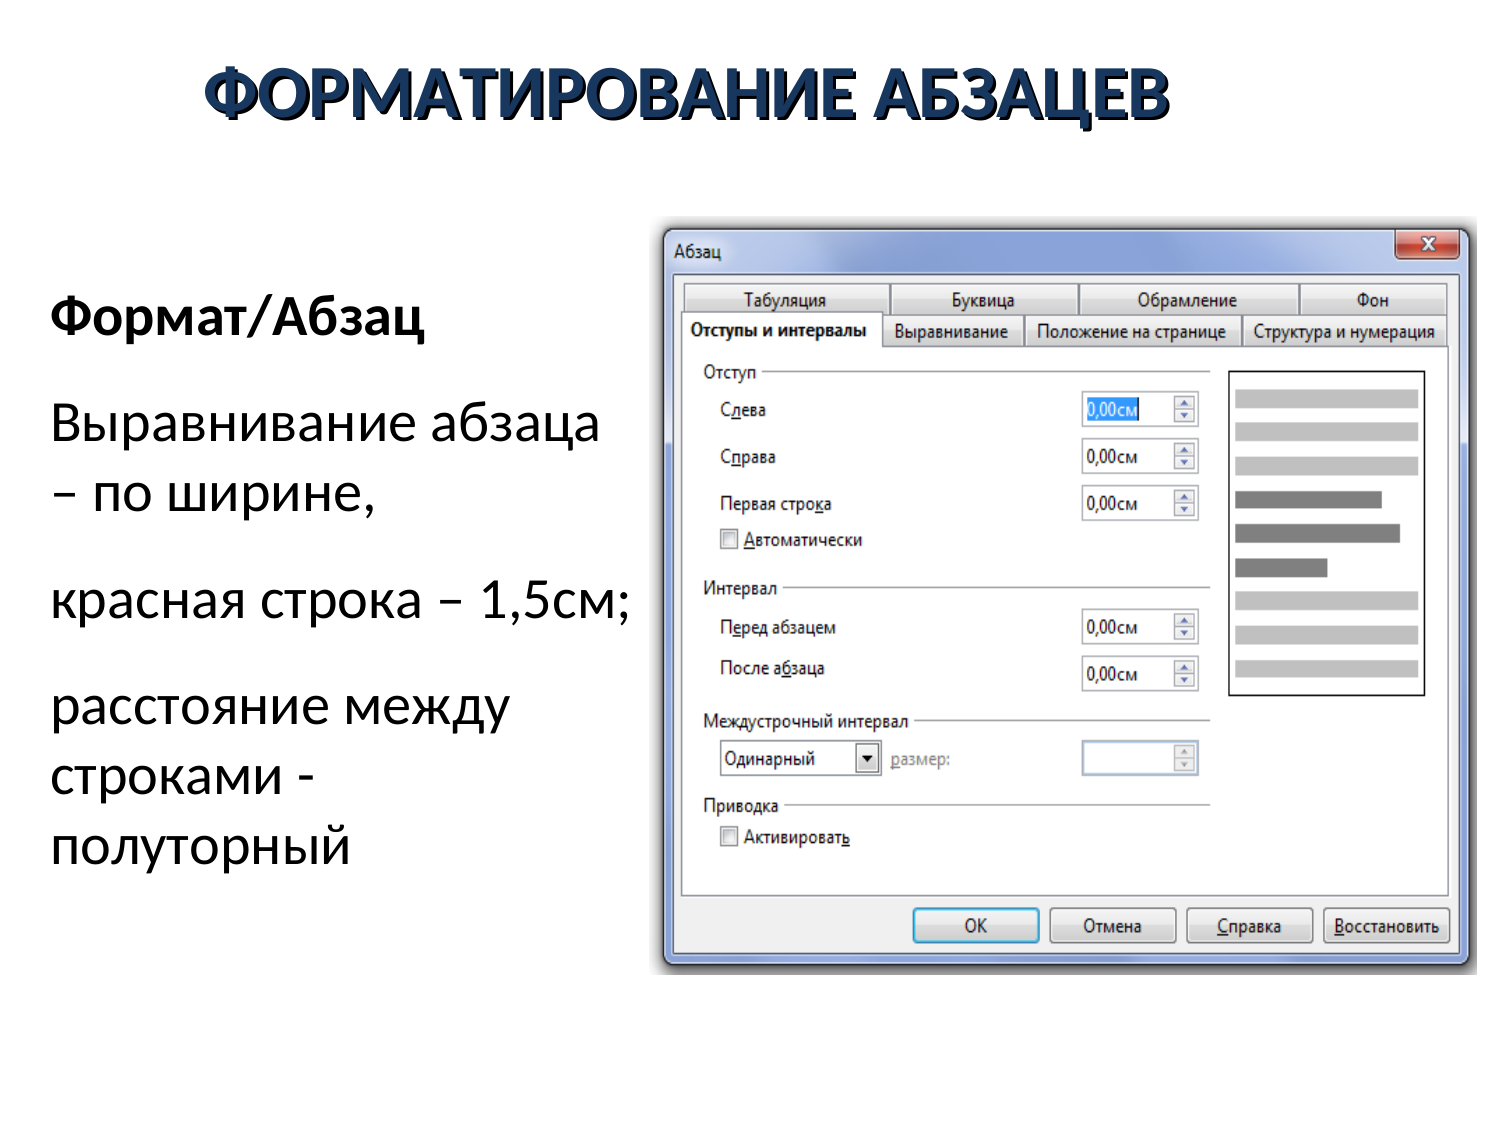

ФОРМАТИРОВАНИЕ АБЗАЦЕВ
Формат/Абзац
Выравнивание абзаца – по ширине,
красная строка – 1,5см;
расстояние между строками - полуторный